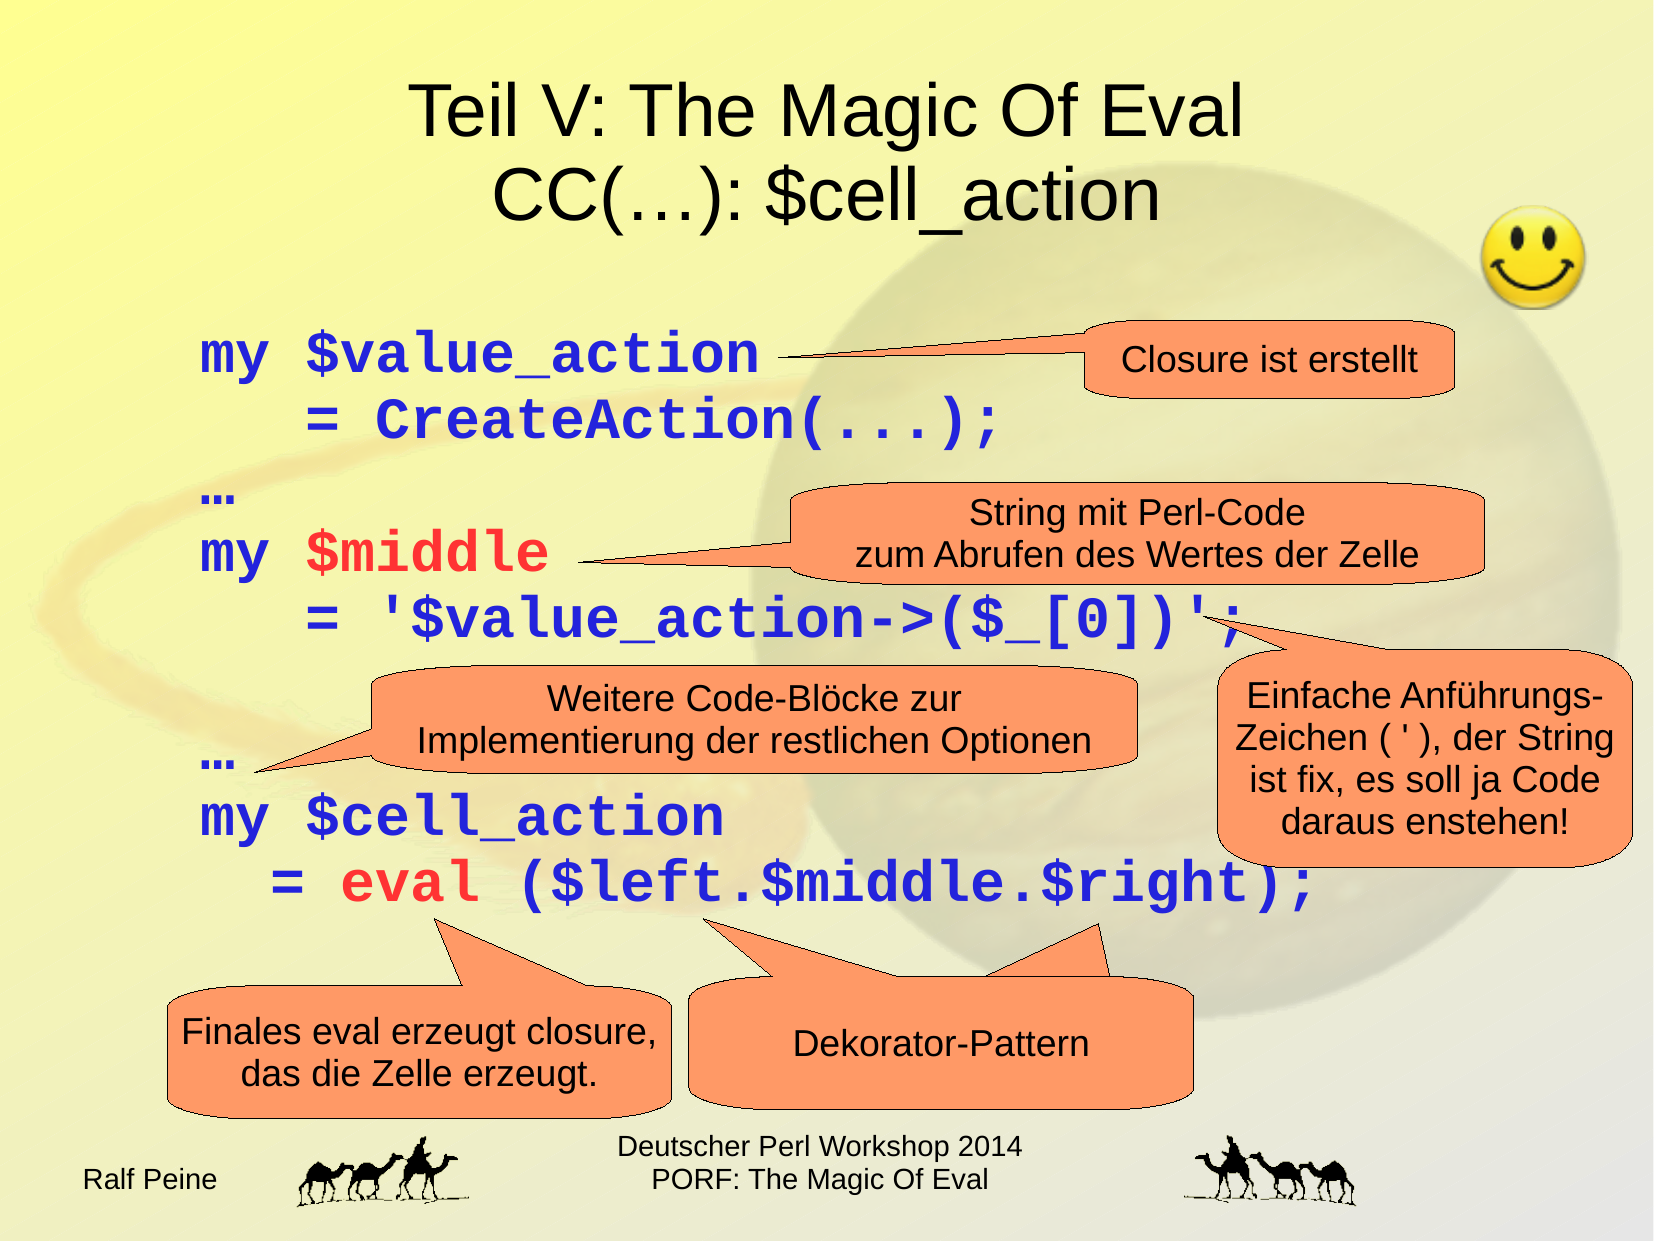

# Teil V: The Magic Of Eval CC(…): $cell_action
my $value_action
 = CreateAction(...);
…
my $middle
 = '$value_action->($_[0])';
…
my $cell_action
 = eval ($left.$middle.$right);
Closure ist erstellt
String mit Perl-Code
zum Abrufen des Wertes der Zelle
Einfache Anführungs-
Zeichen ( ' ), der String
ist fix, es soll ja Code
daraus enstehen!
Weitere Code-Blöcke zur
Implementierung der restlichen Optionen
Dekorator-Pattern
Dekorator-Pattern
Finales eval erzeugt closure,
das die Zelle erzeugt.